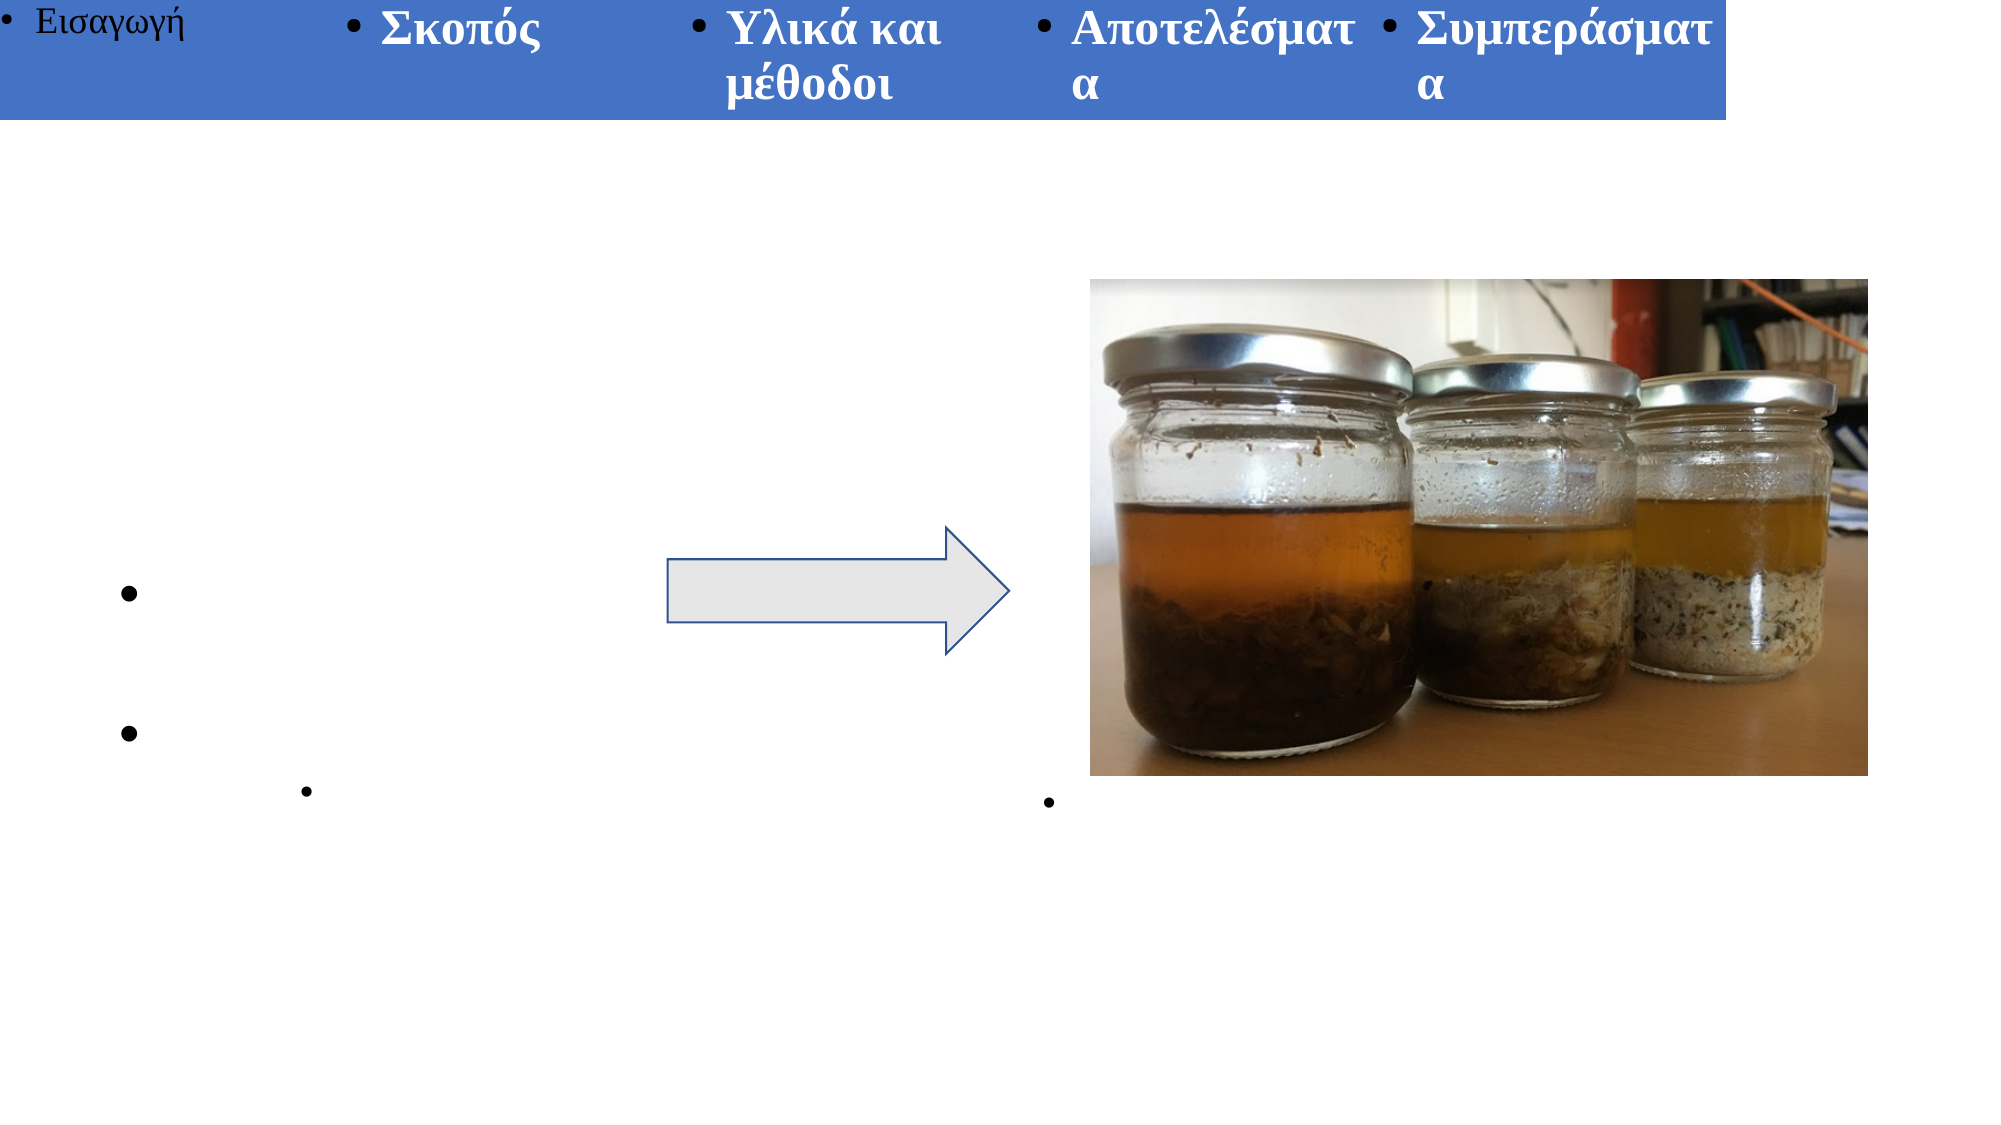

| Εισαγωγή | Σκοπός | Υλικά και μέθοδοι | Αποτελέσματα | Συμπεράσματα |
| --- | --- | --- | --- | --- |
Εμφάνιση τελικού προϊόντος
Πολλαπλές δοκιμές σχετικά με:
Οπτική εμφάνιση του προϊόντος
Την σύσταση του
Διαφορετικά οπτικά αποτελέσματα ανάλογα με την επιλογή των πρόσθετων φυσικών συστατικών